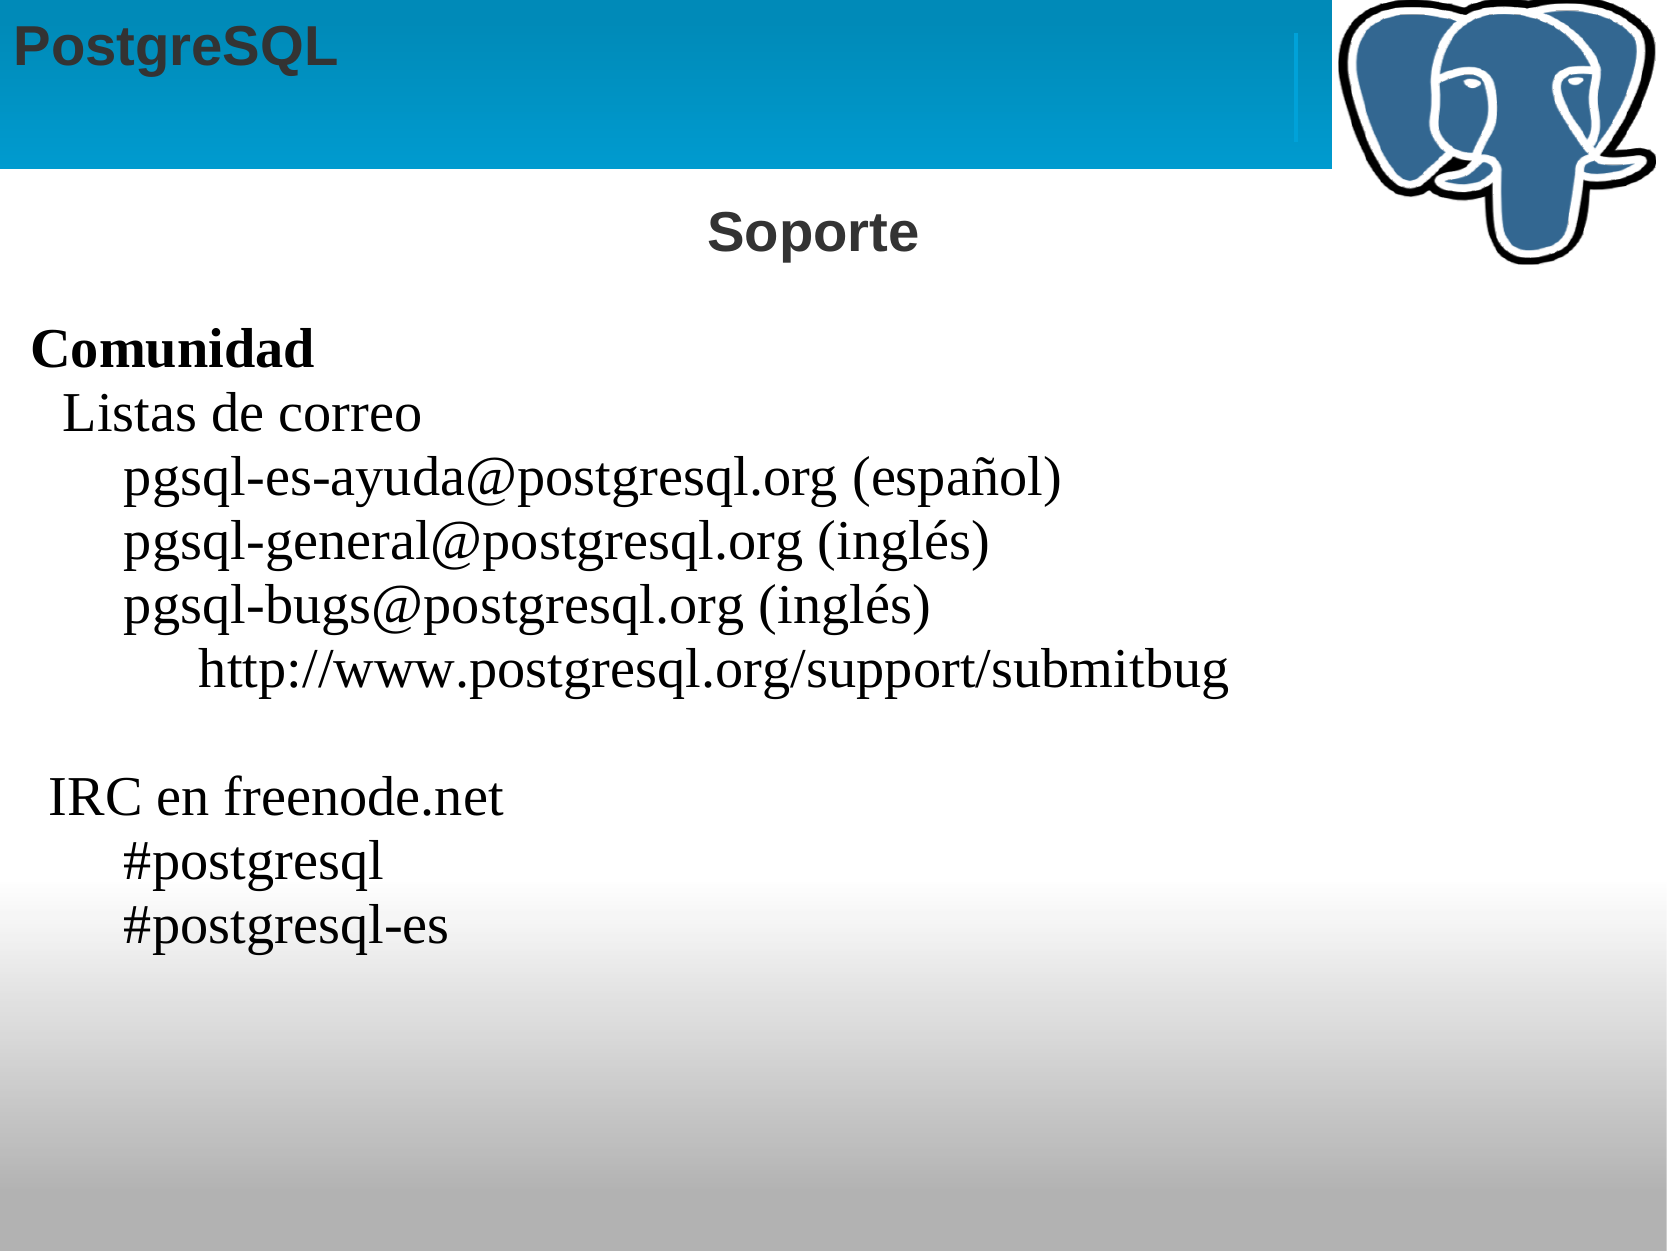

PostgreSQL
Soporte
Comunidad
 Listas de correo
pgsql-es-ayuda@postgresql.org (español)
pgsql-general@postgresql.org (inglés)
pgsql-bugs@postgresql.org (inglés)
http://www.postgresql.org/support/submitbug
IRC en freenode.net
#postgresql
#postgresql-es